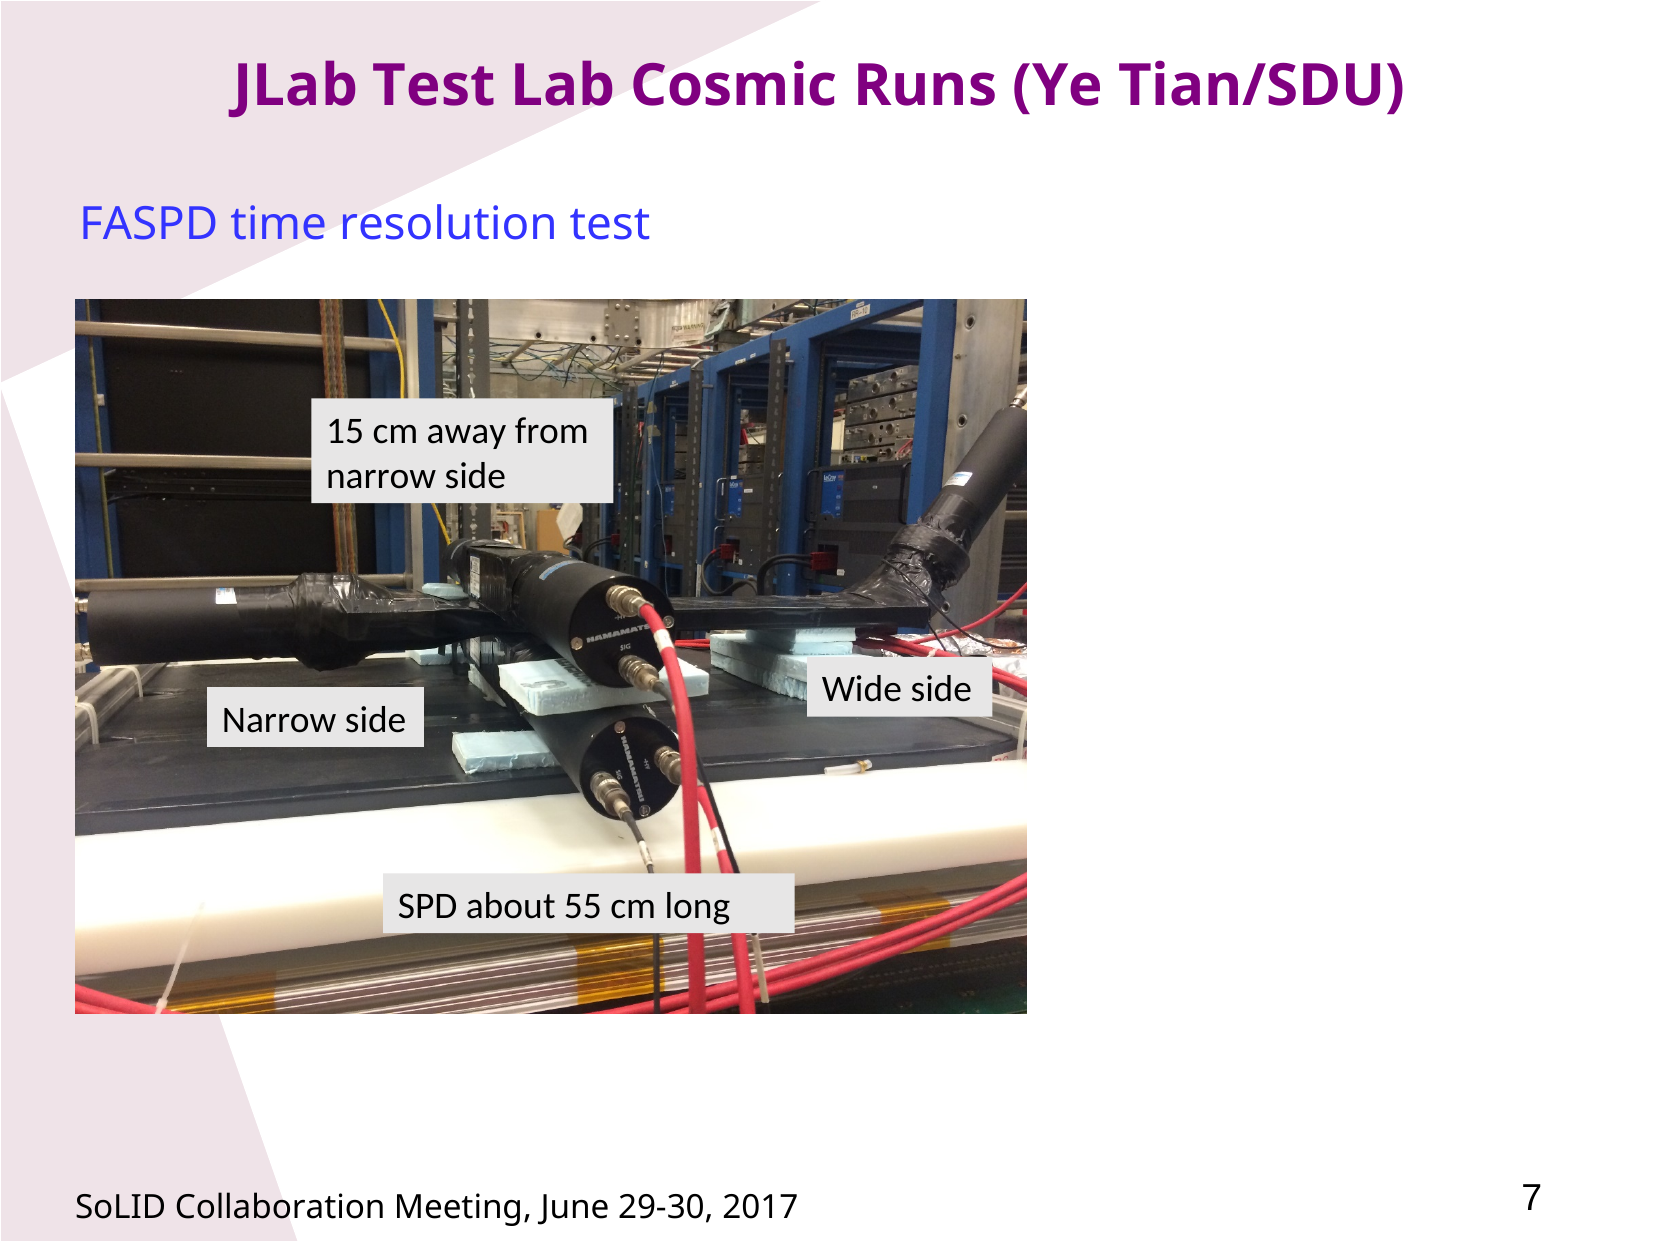

# JLab Test Lab Cosmic Runs (Ye Tian/SDU)
FASPD time resolution test
15 cm away from narrow side
Wide side
Narrow side
SPD about 55 cm long
7